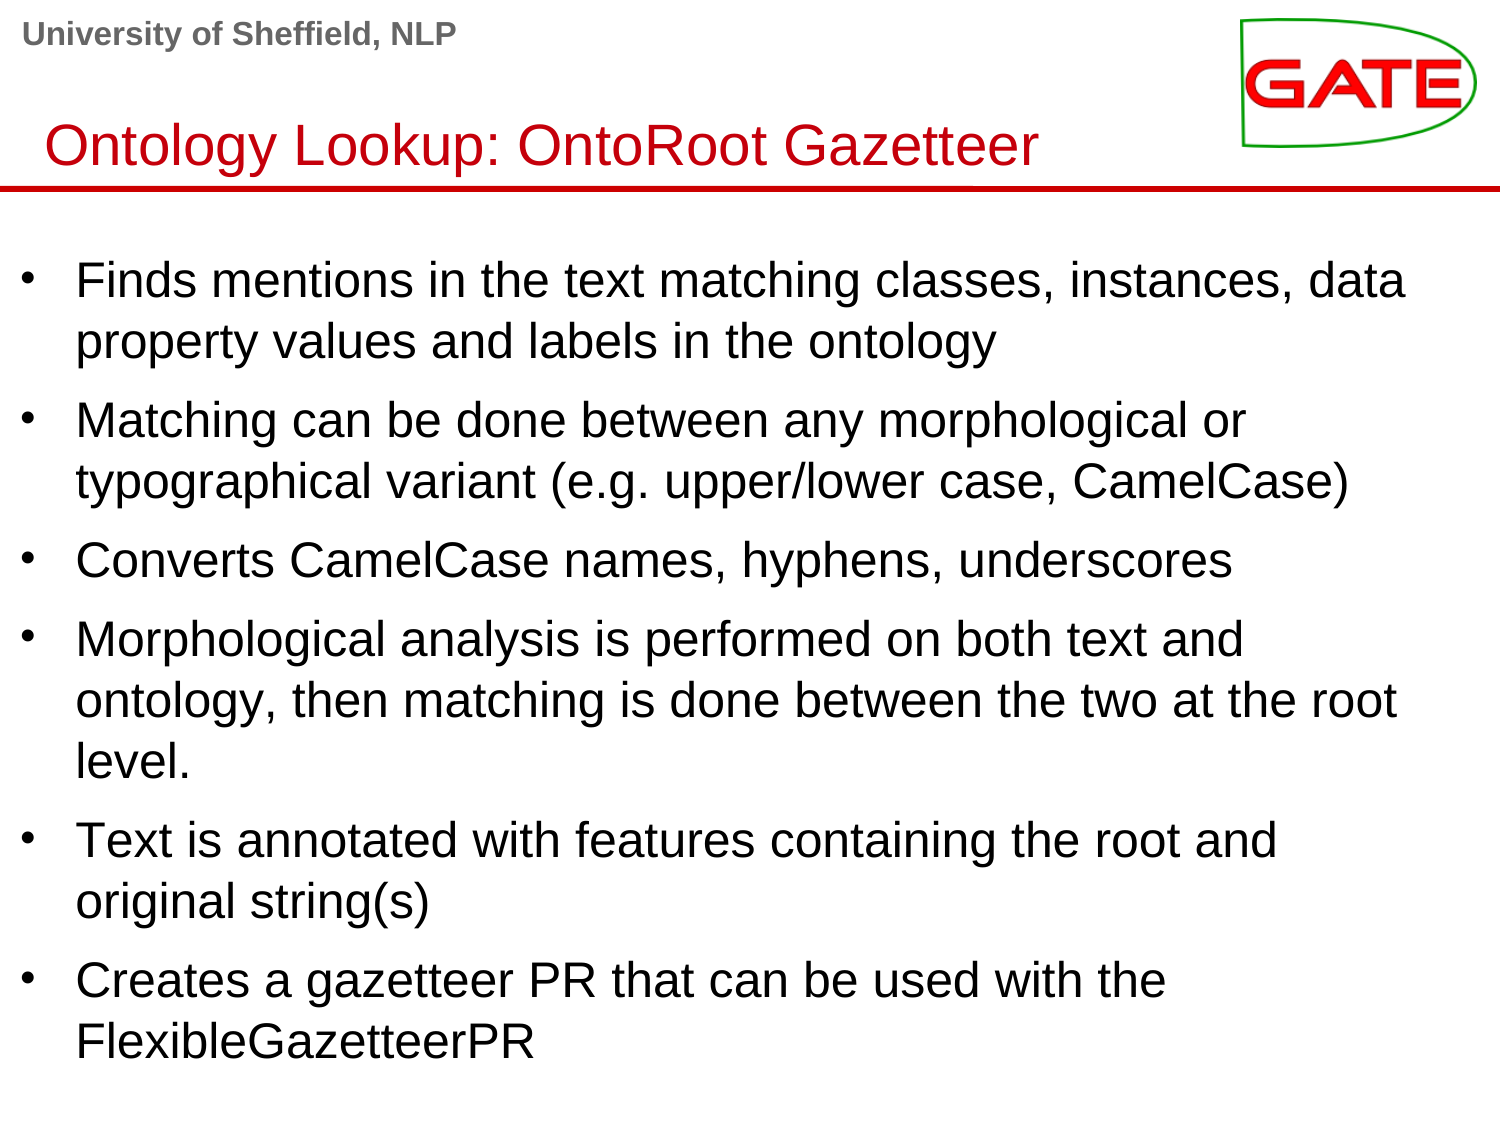

# Ontology Lookup: OntoRoot Gazetteer
Finds mentions in the text matching classes, instances, data property values and labels in the ontology
Matching can be done between any morphological or typographical variant (e.g. upper/lower case, CamelCase)
Converts CamelCase names, hyphens, underscores
Morphological analysis is performed on both text and ontology, then matching is done between the two at the root level.
Text is annotated with features containing the root and original string(s)‏
Creates a gazetteer PR that can be used with the FlexibleGazetteerPR